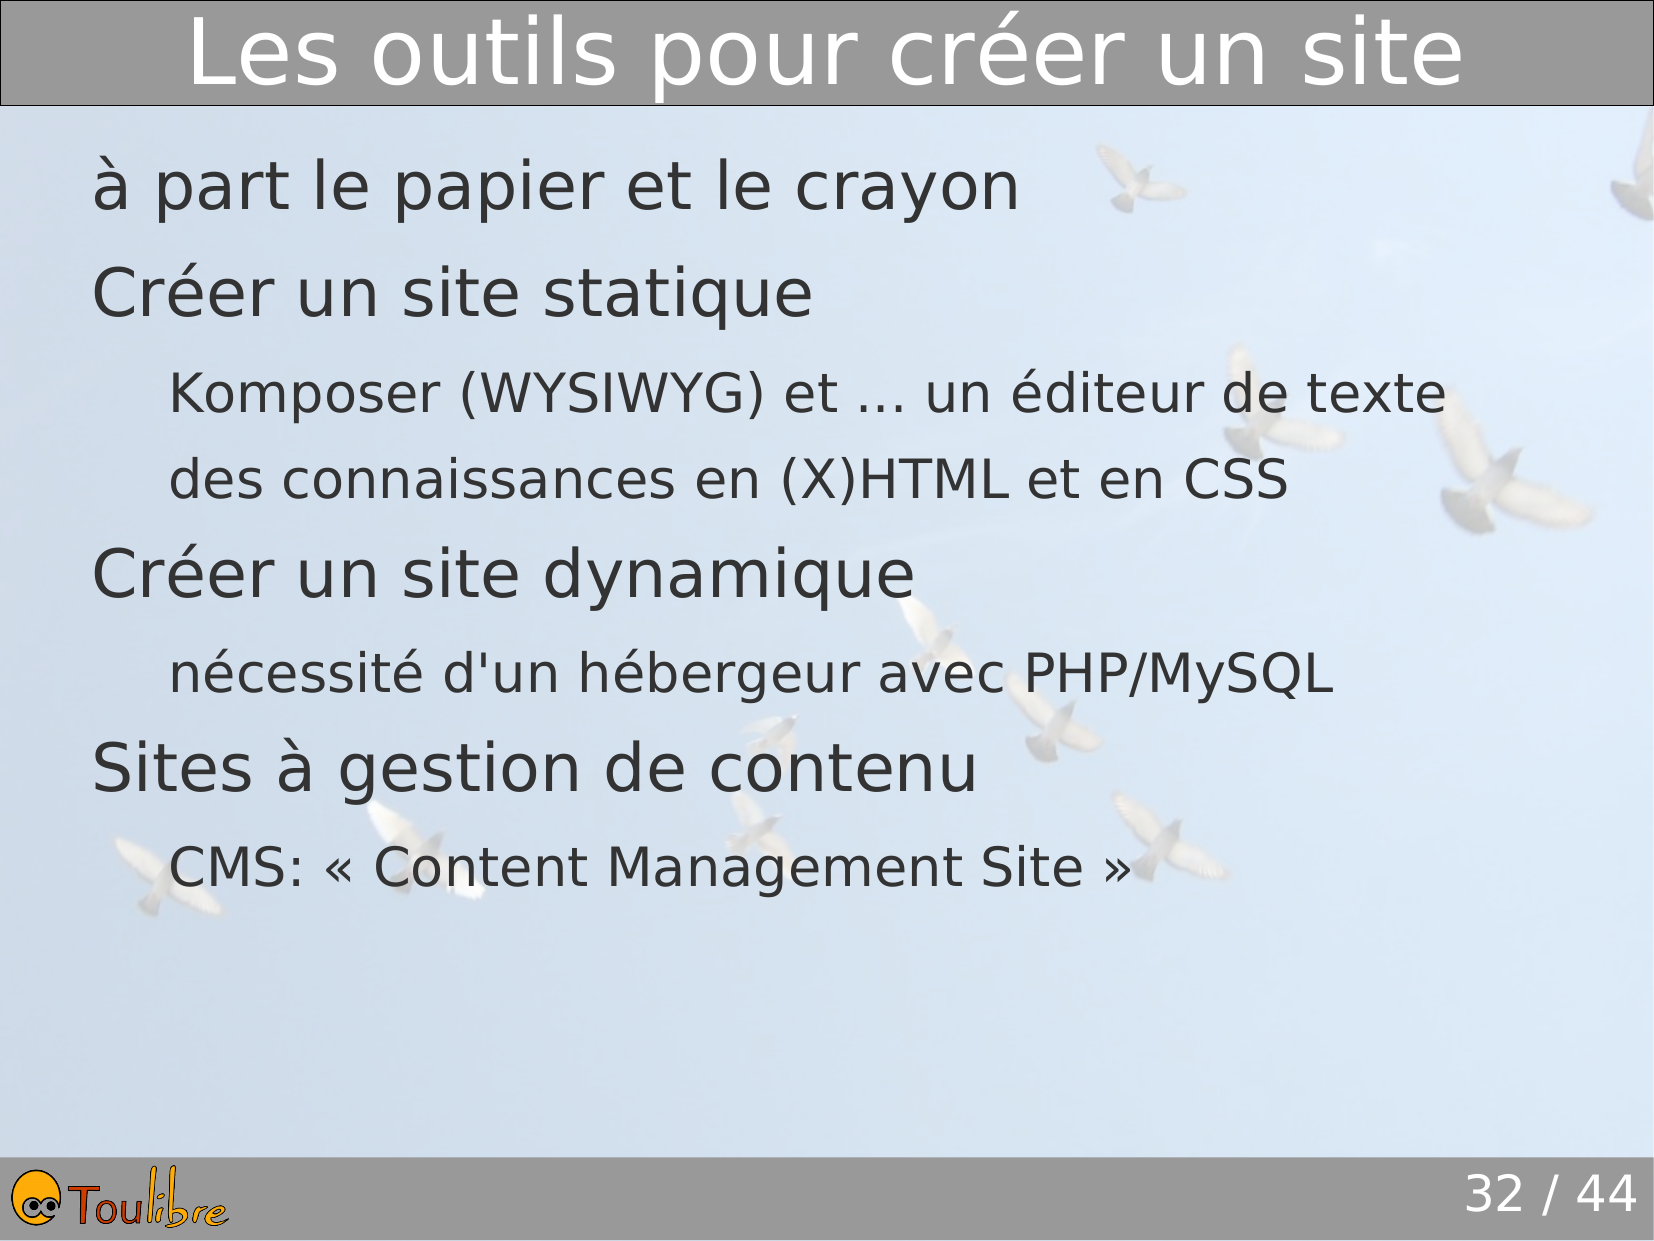

# Les outils pour créer un site
à part le papier et le crayon
Créer un site statique
Komposer (WYSIWYG) et ... un éditeur de texte
des connaissances en (X)HTML et en CSS
Créer un site dynamique
nécessité d'un hébergeur avec PHP/MySQL
Sites à gestion de contenu
CMS: « Content Management Site »